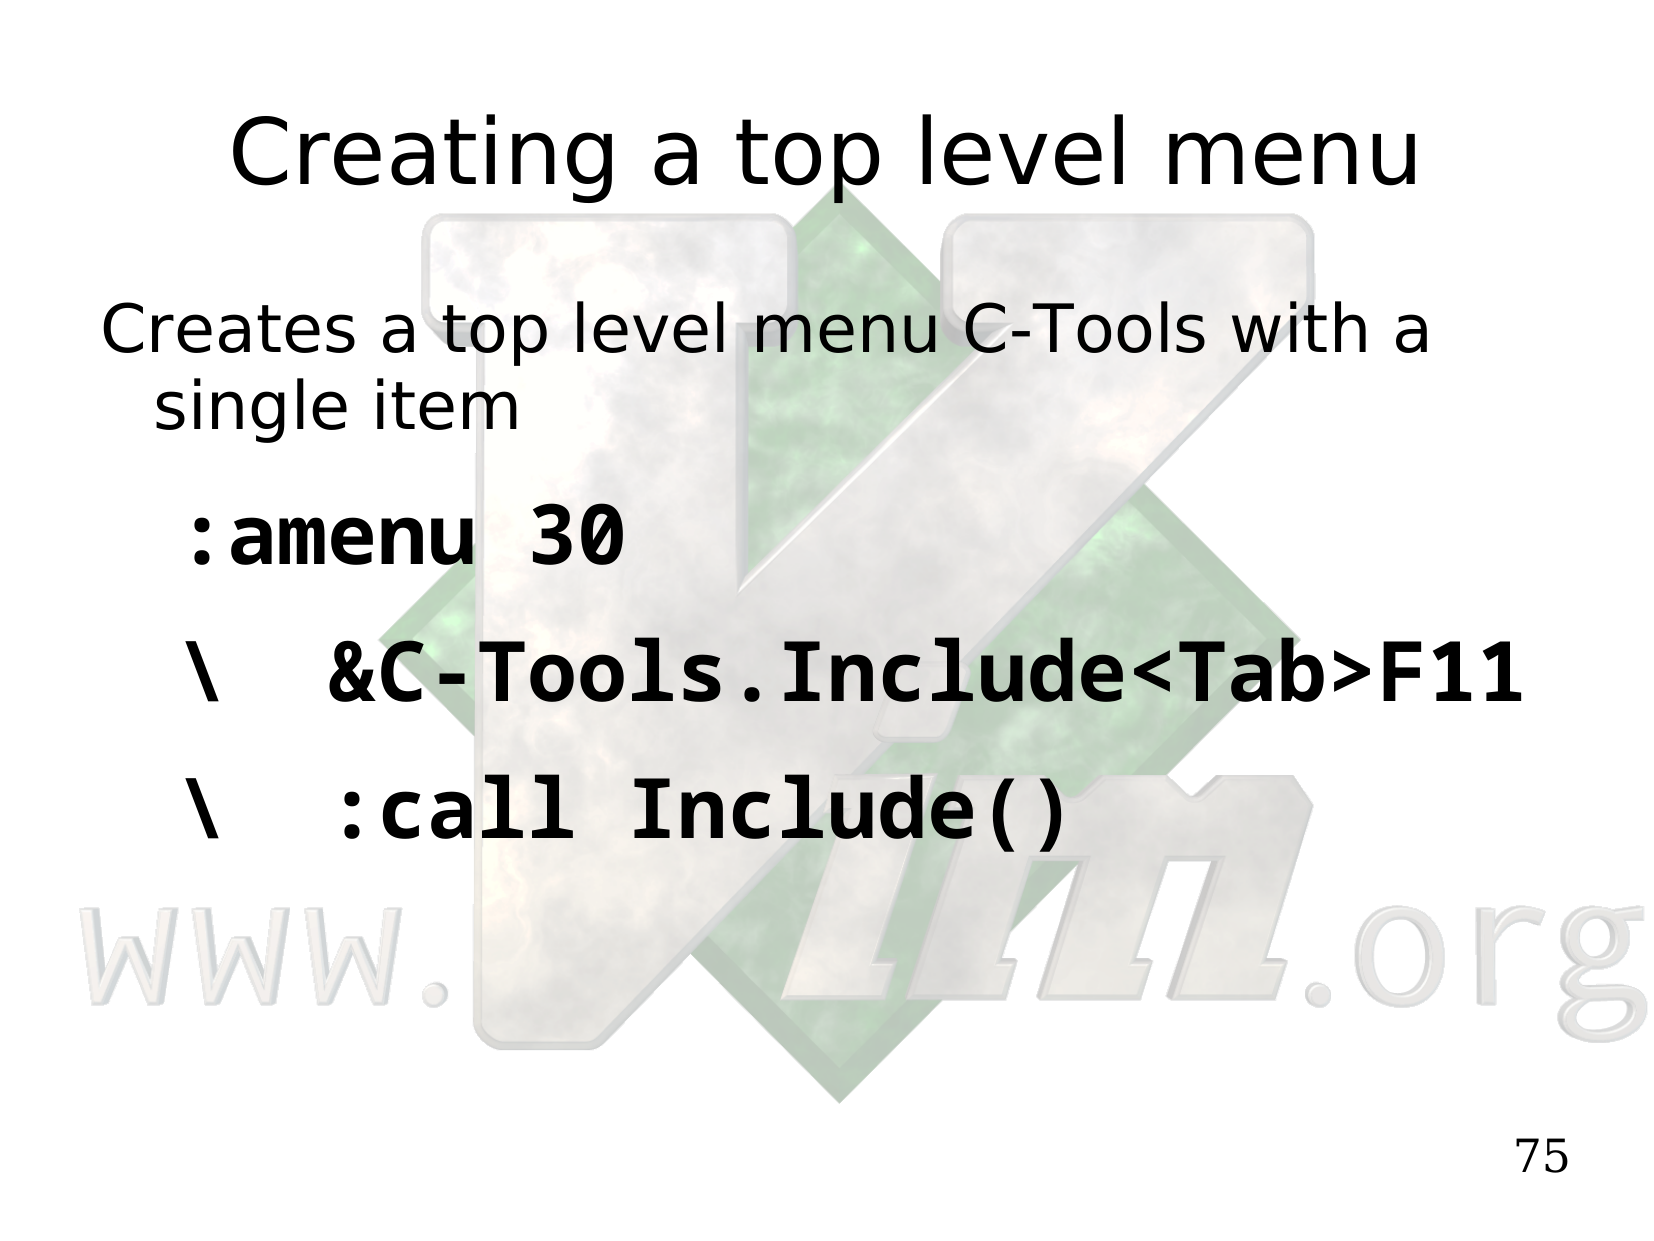

# Creating a top level menu
Creates a top level menu C-Tools with a single item
:amenu 30
\ &C-Tools.Include<Tab>F11
\ :call Include()
75